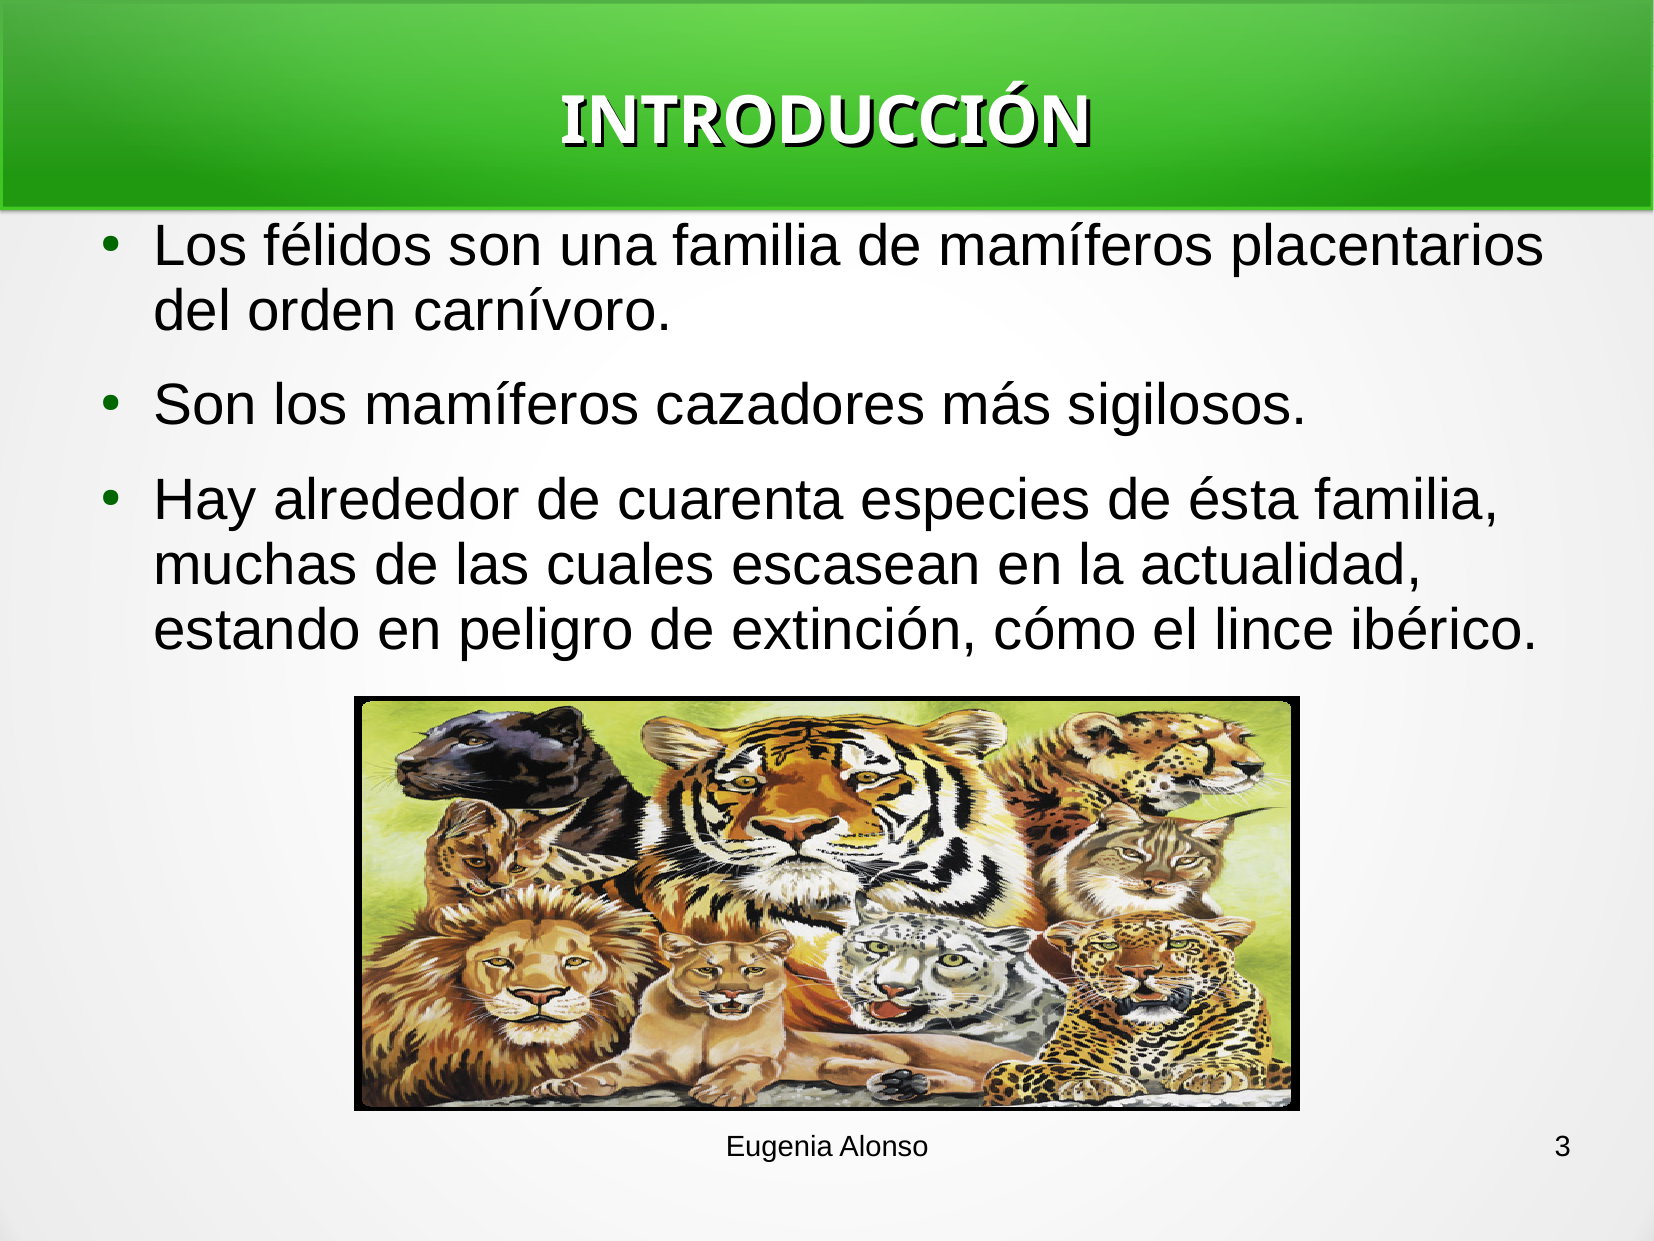

# INTRODUCCIÓN
Los félidos son una familia de mamíferos placentarios del orden carnívoro.
Son los mamíferos cazadores más sigilosos.
Hay alrededor de cuarenta especies de ésta familia, muchas de las cuales escasean en la actualidad, estando en peligro de extinción, cómo el lince ibérico.
Eugenia Alonso
3